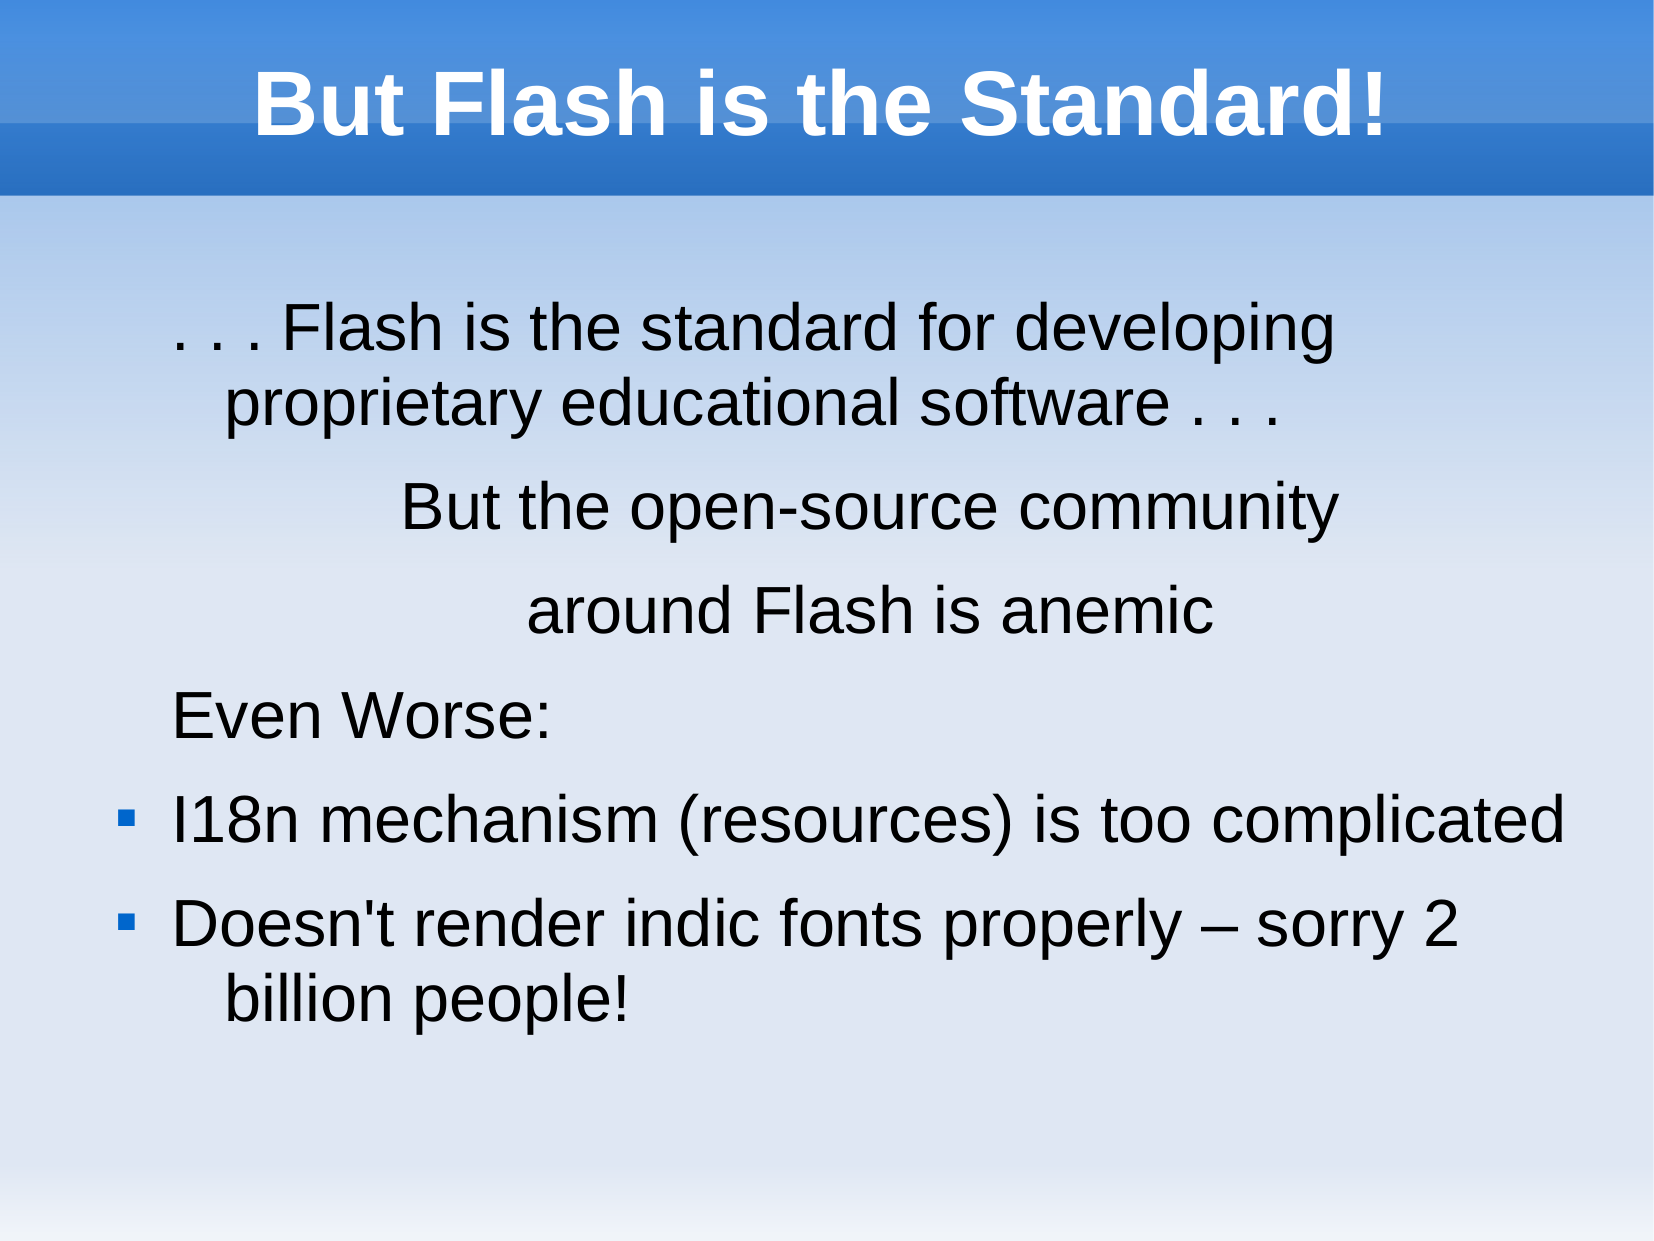

# But Flash is the Standard	!
. . . Flash is the standard for developing proprietary educational software . . .
But the open-source community
around Flash is anemic
Even Worse:
I18n mechanism (resources) is too complicated
Doesn't render indic fonts properly – sorry 2 billion people!